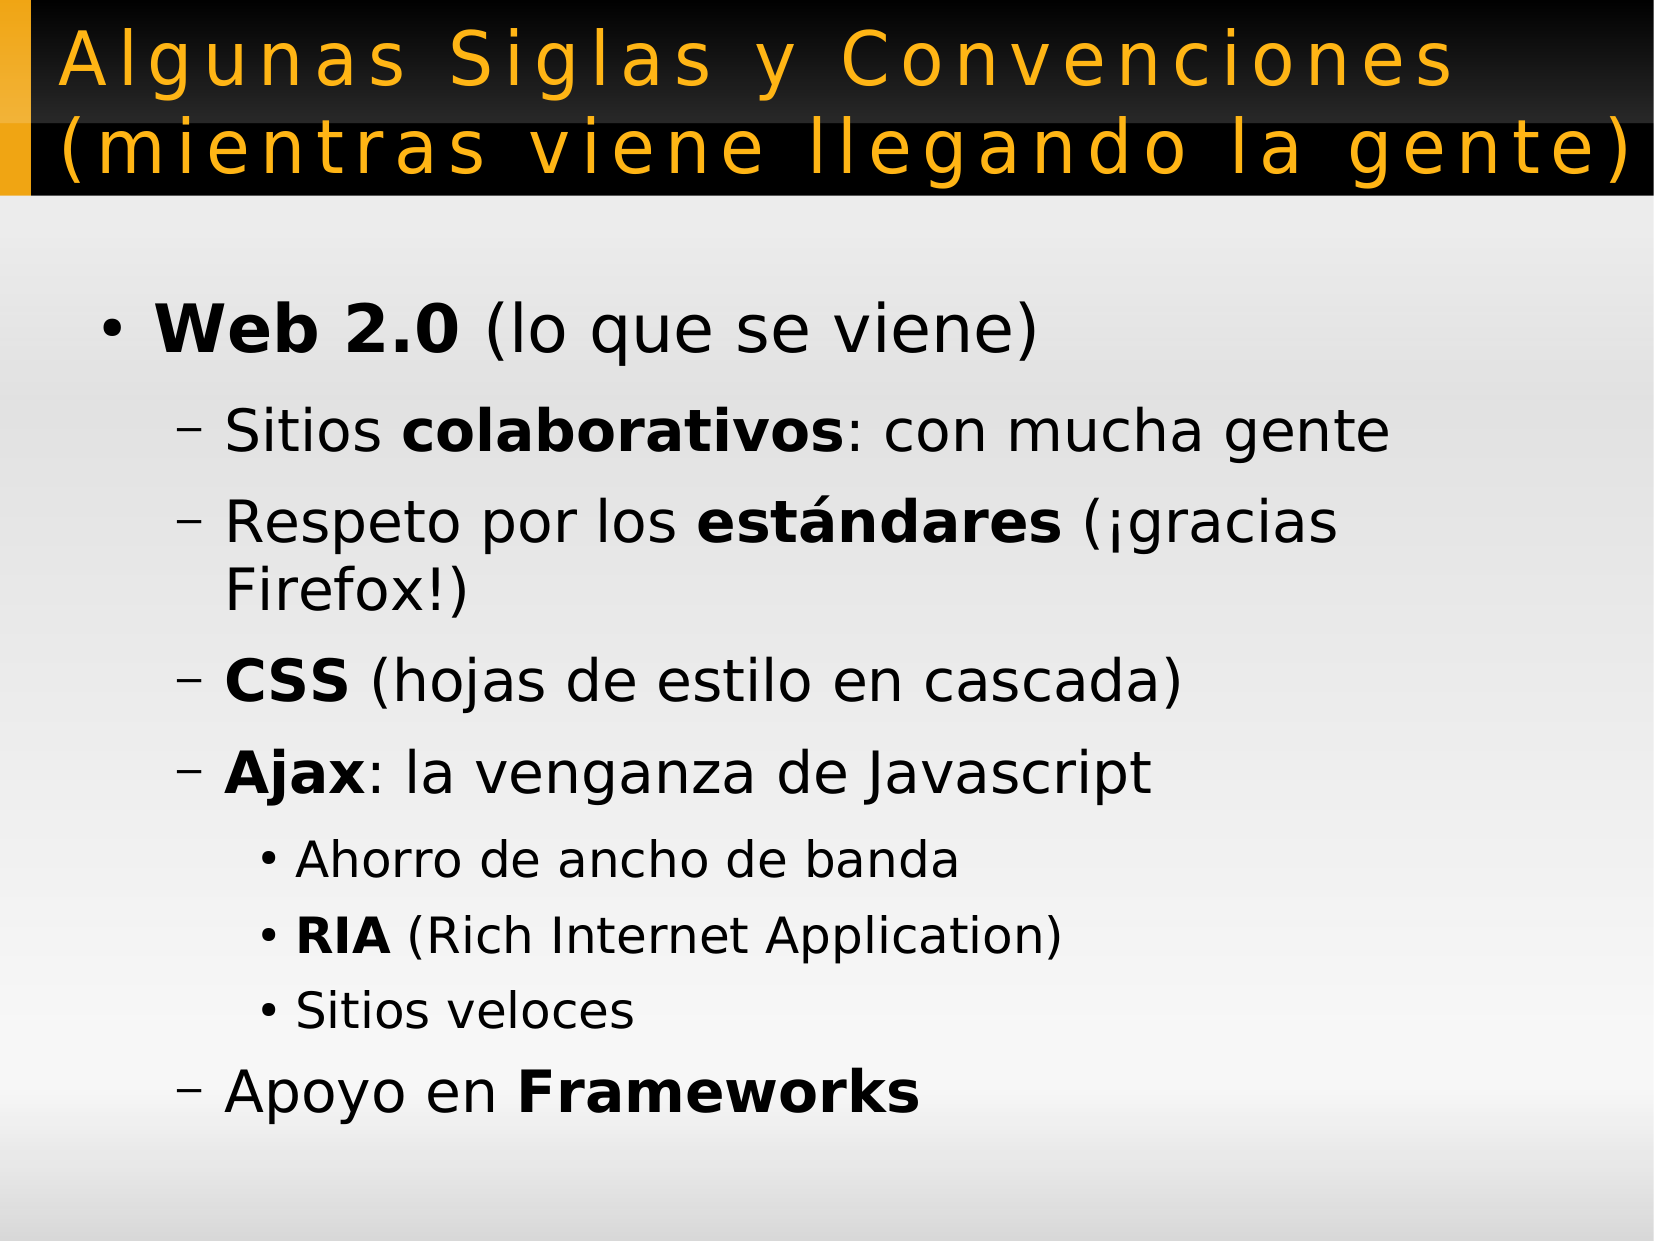

# Algunas Siglas y Convenciones (mientras viene llegando la gente)
Web 2.0 (lo que se viene)
Sitios colaborativos: con mucha gente
Respeto por los estándares (¡gracias Firefox!)
CSS (hojas de estilo en cascada)
Ajax: la venganza de Javascript
Ahorro de ancho de banda
RIA (Rich Internet Application)
Sitios veloces
Apoyo en Frameworks